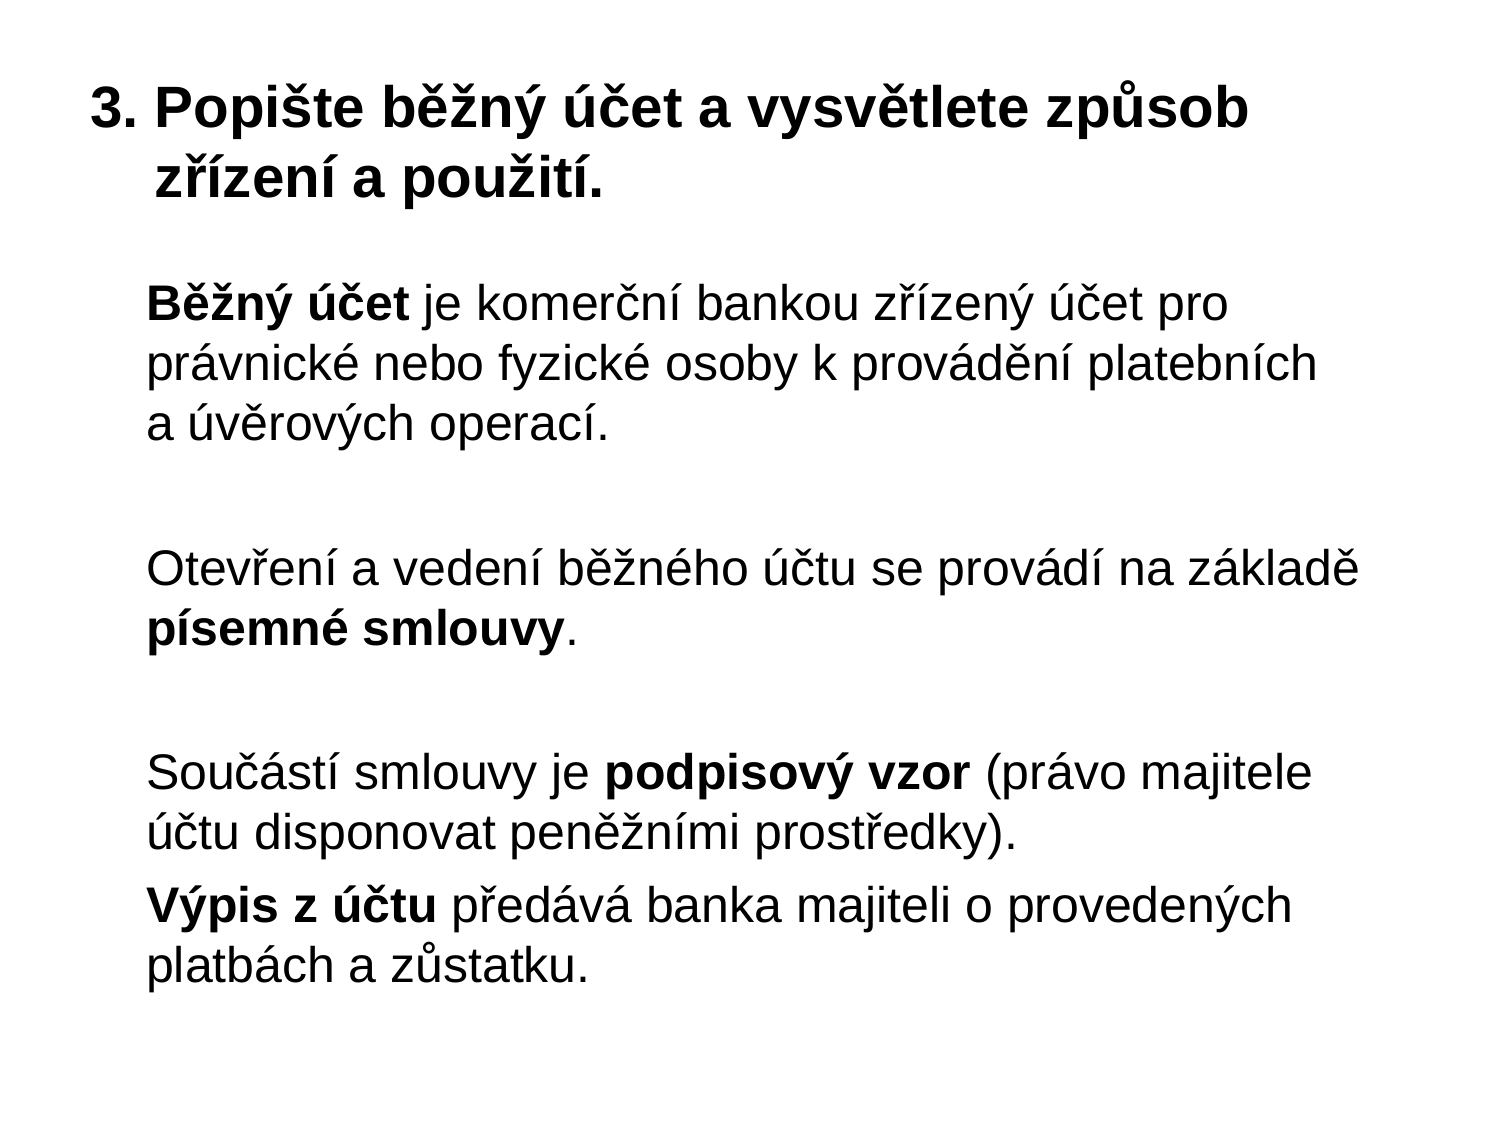

# 3. Popište běžný účet a vysvětlete způsob zřízení a použití.
	Běžný účet je komerční bankou zřízený účet pro právnické nebo fyzické osoby k provádění platebních
a úvěrových operací.
	Otevření a vedení běžného účtu se provádí na základě písemné smlouvy.
	Součástí smlouvy je podpisový vzor (právo majitele účtu disponovat peněžními prostředky).
	Výpis z účtu předává banka majiteli o provedených platbách a zůstatku.